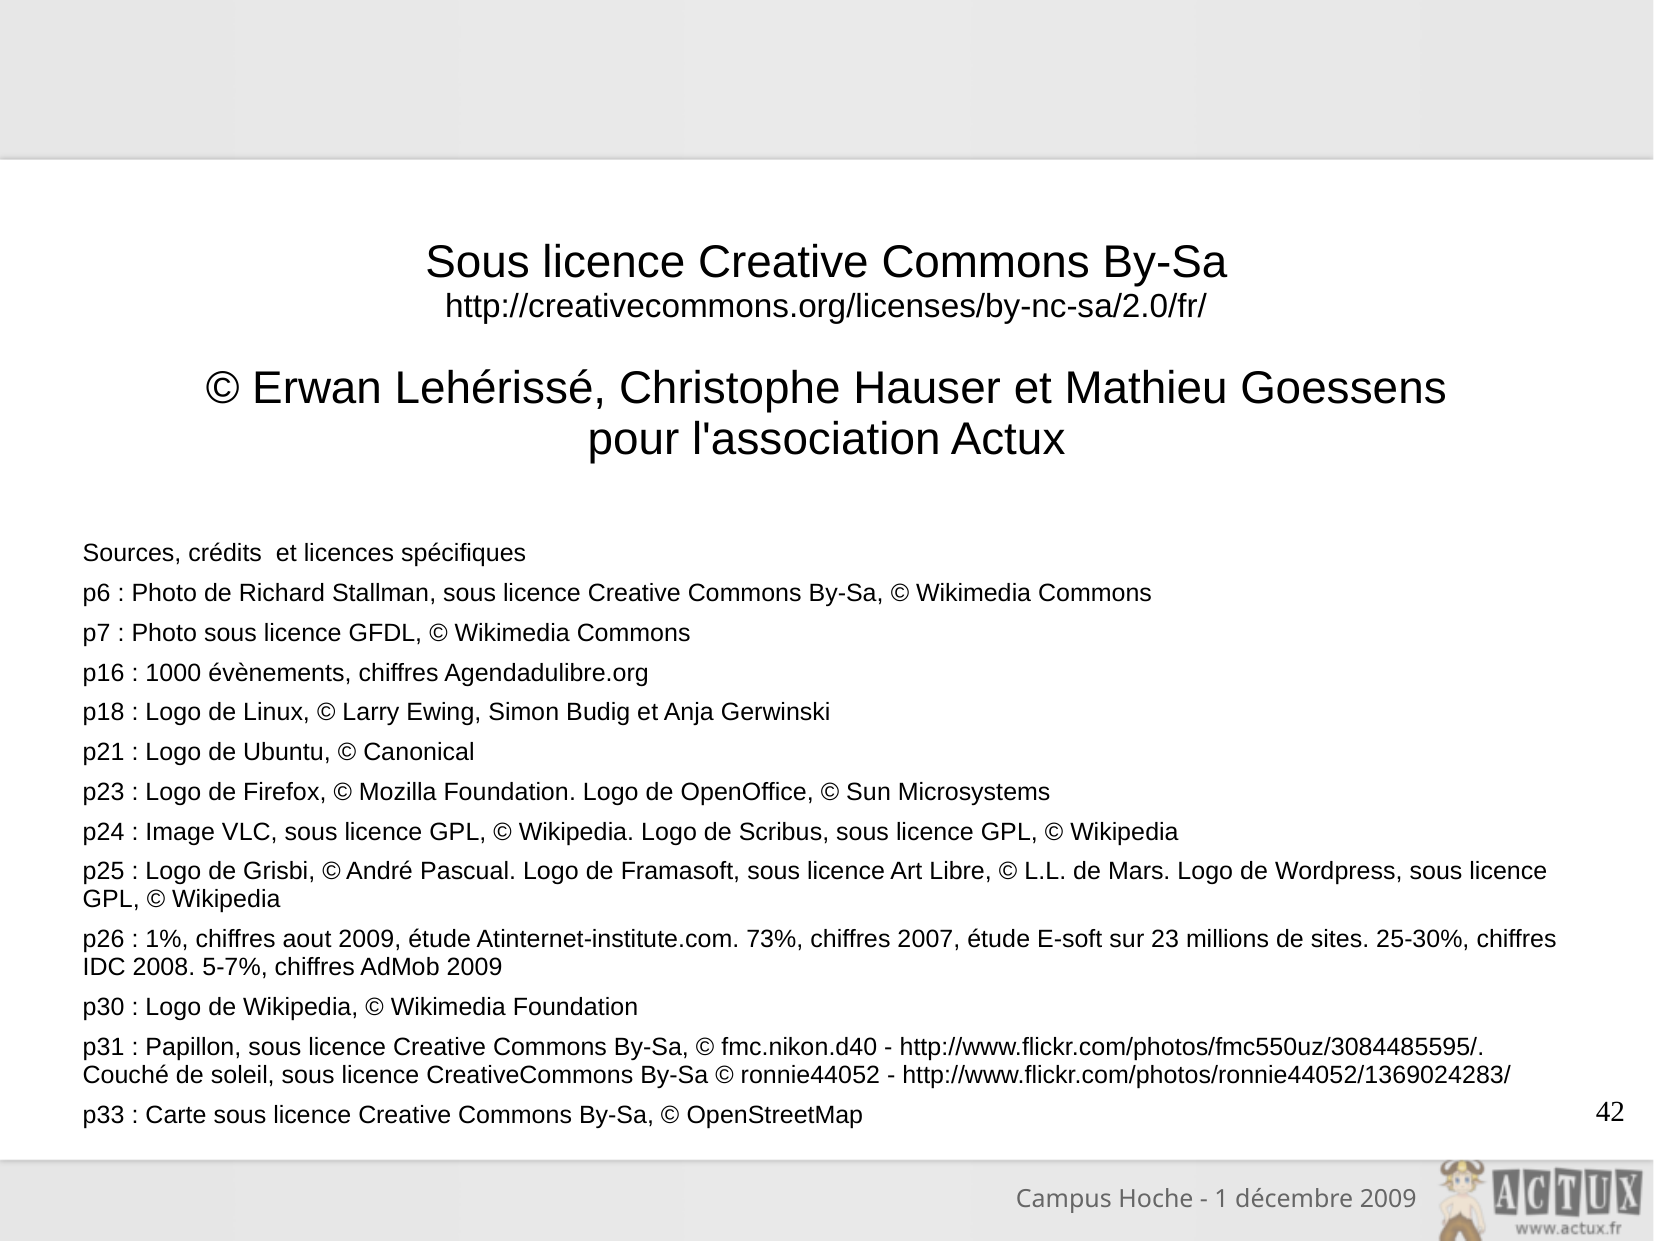

# Sous licence Creative Commons By-Sa
http://creativecommons.org/licenses/by-nc-sa/2.0/fr/
© Erwan Lehérissé, Christophe Hauser et Mathieu Goessens
pour l'association Actux
Sources, crédits et licences spécifiques
p6 : Photo de Richard Stallman, sous licence Creative Commons By-Sa, © Wikimedia Commons
p7 : Photo sous licence GFDL, © Wikimedia Commons
p16 : 1000 évènements, chiffres Agendadulibre.org
p18 : Logo de Linux, © Larry Ewing, Simon Budig et Anja Gerwinski
p21 : Logo de Ubuntu, © Canonical
p23 : Logo de Firefox, © Mozilla Foundation. Logo de OpenOffice, © Sun Microsystems
p24 : Image VLC, sous licence GPL, © Wikipedia. Logo de Scribus, sous licence GPL, © Wikipedia
p25 : Logo de Grisbi, © André Pascual. Logo de Framasoft, sous licence Art Libre, © L.L. de Mars. Logo de Wordpress, sous licence GPL, © Wikipedia
p26 : 1%, chiffres aout 2009, étude Atinternet-institute.com. 73%, chiffres 2007, étude E-soft sur 23 millions de sites. 25-30%, chiffres IDC 2008. 5-7%, chiffres AdMob 2009
p30 : Logo de Wikipedia, © Wikimedia Foundation
p31 : Papillon, sous licence Creative Commons By-Sa, © fmc.nikon.d40 - http://www.flickr.com/photos/fmc550uz/3084485595/. Couché de soleil, sous licence CreativeCommons By-Sa © ronnie44052 - http://www.flickr.com/photos/ronnie44052/1369024283/
p33 : Carte sous licence Creative Commons By-Sa, © OpenStreetMap
42
Campus Hoche - 1 décembre 2009